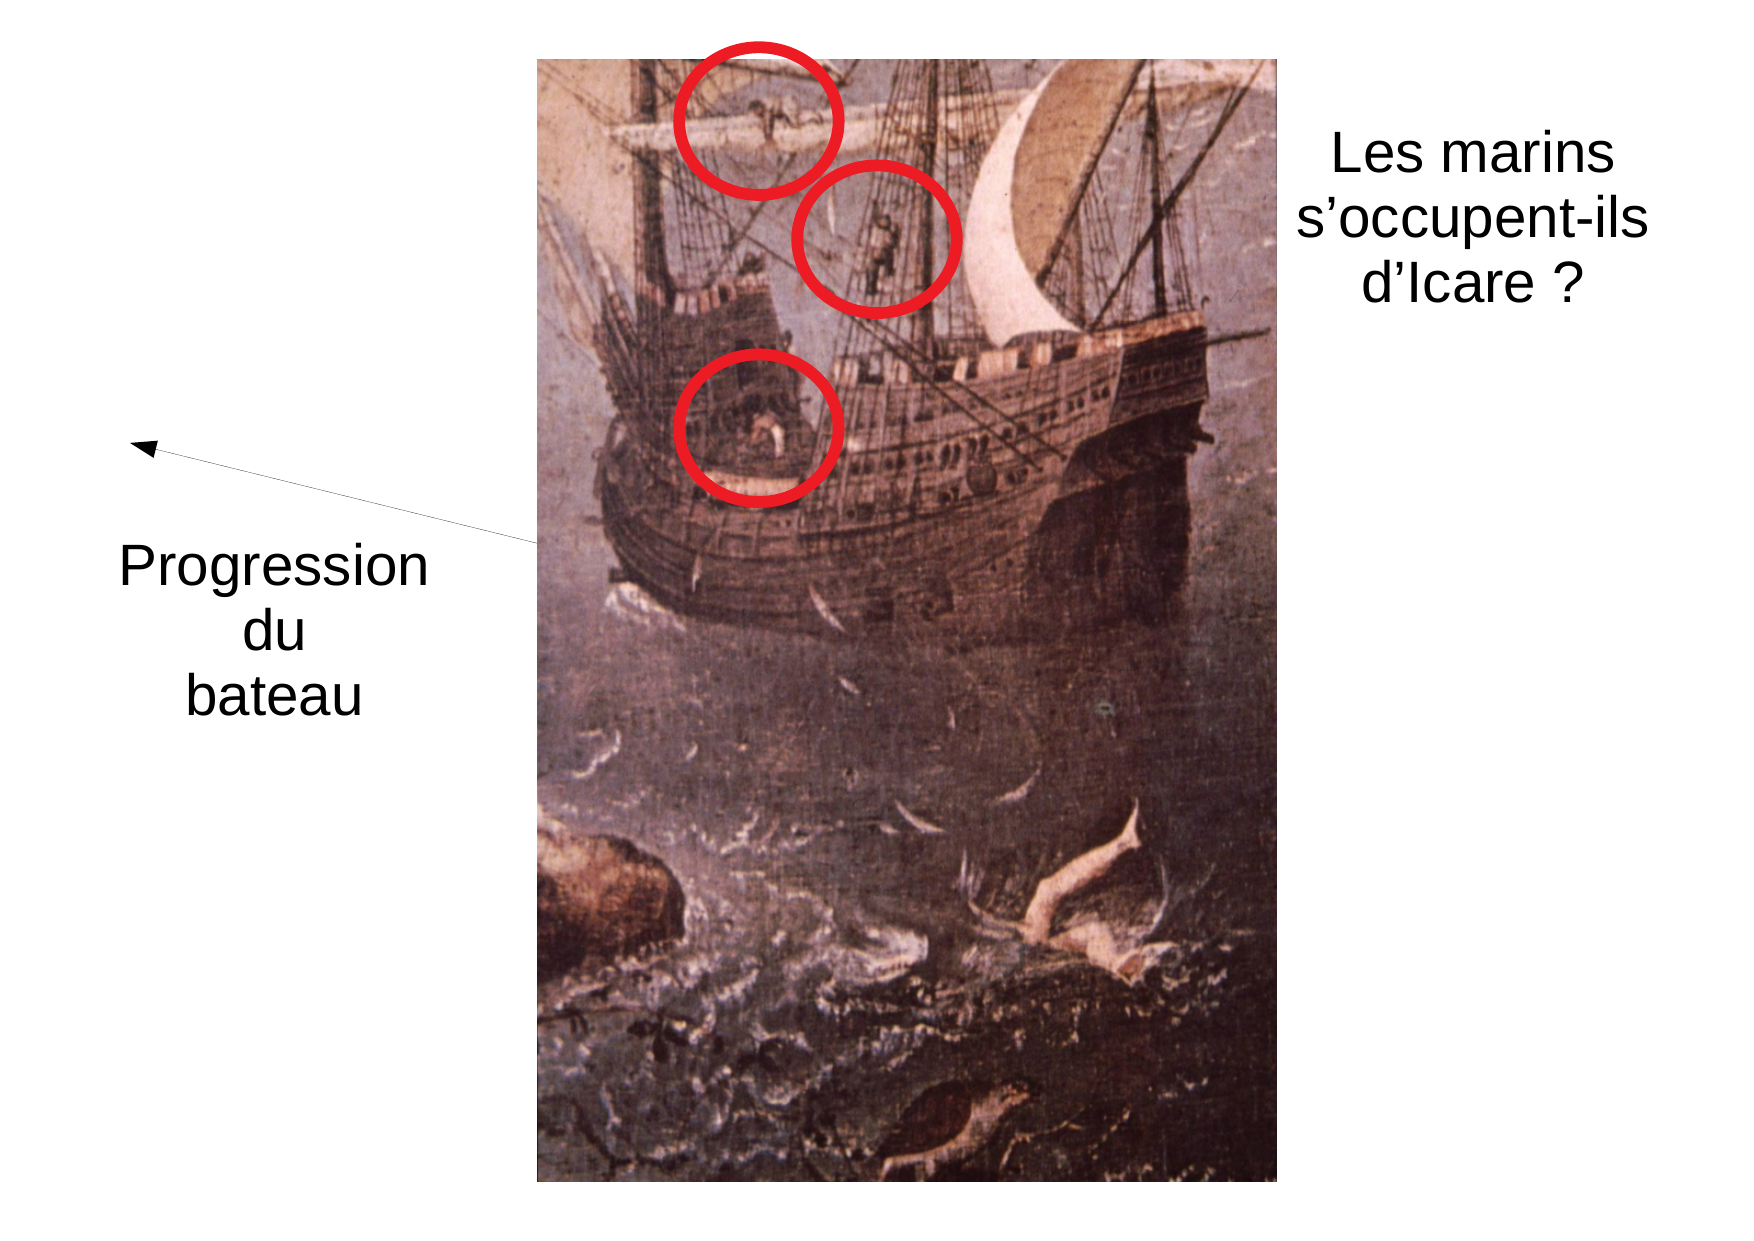

Les marins s’occupent-ils d’Icare ?
Progression du
bateau